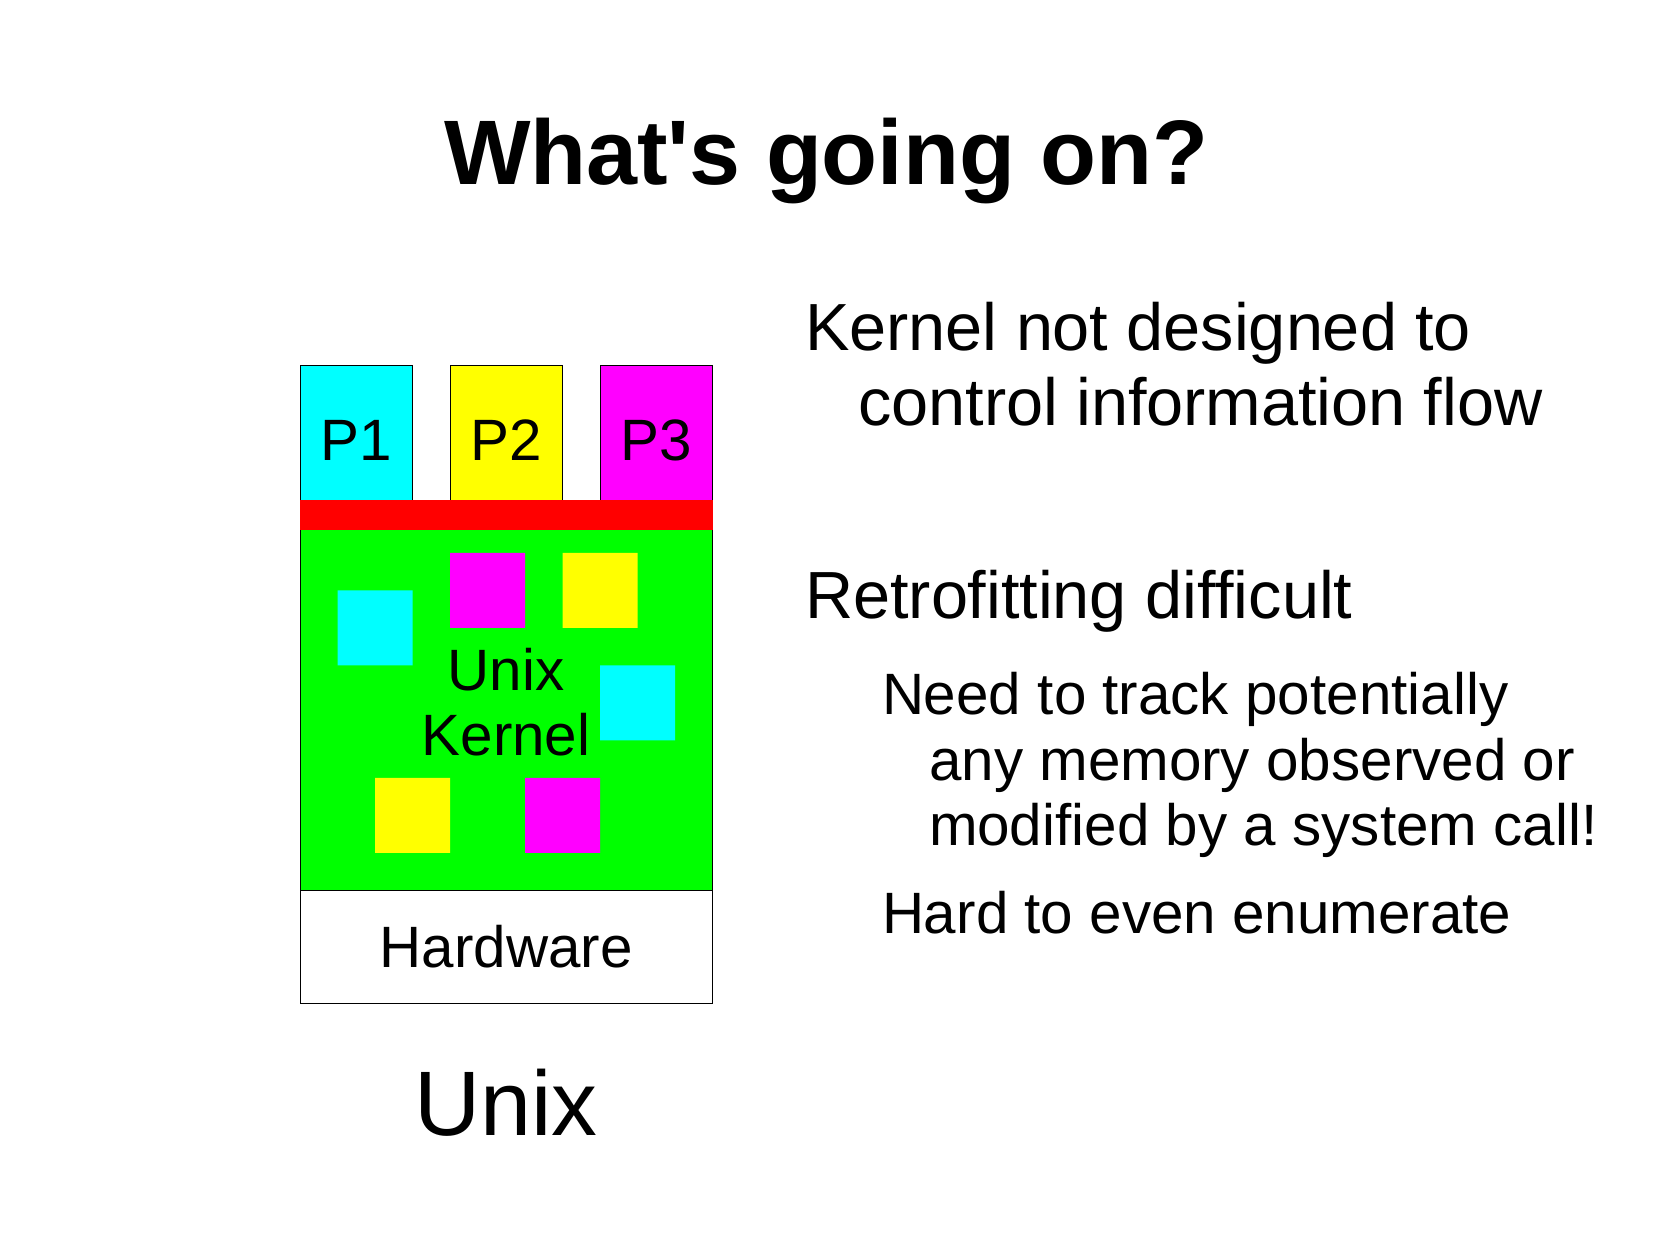

# What's going on?
Kernel not designed to control information flow
Retrofitting difficult
Need to track potentially any memory observed or modified by a system call!
Hard to even enumerate
P1
P2
P3
Unix
Kernel
Hardware
Unix